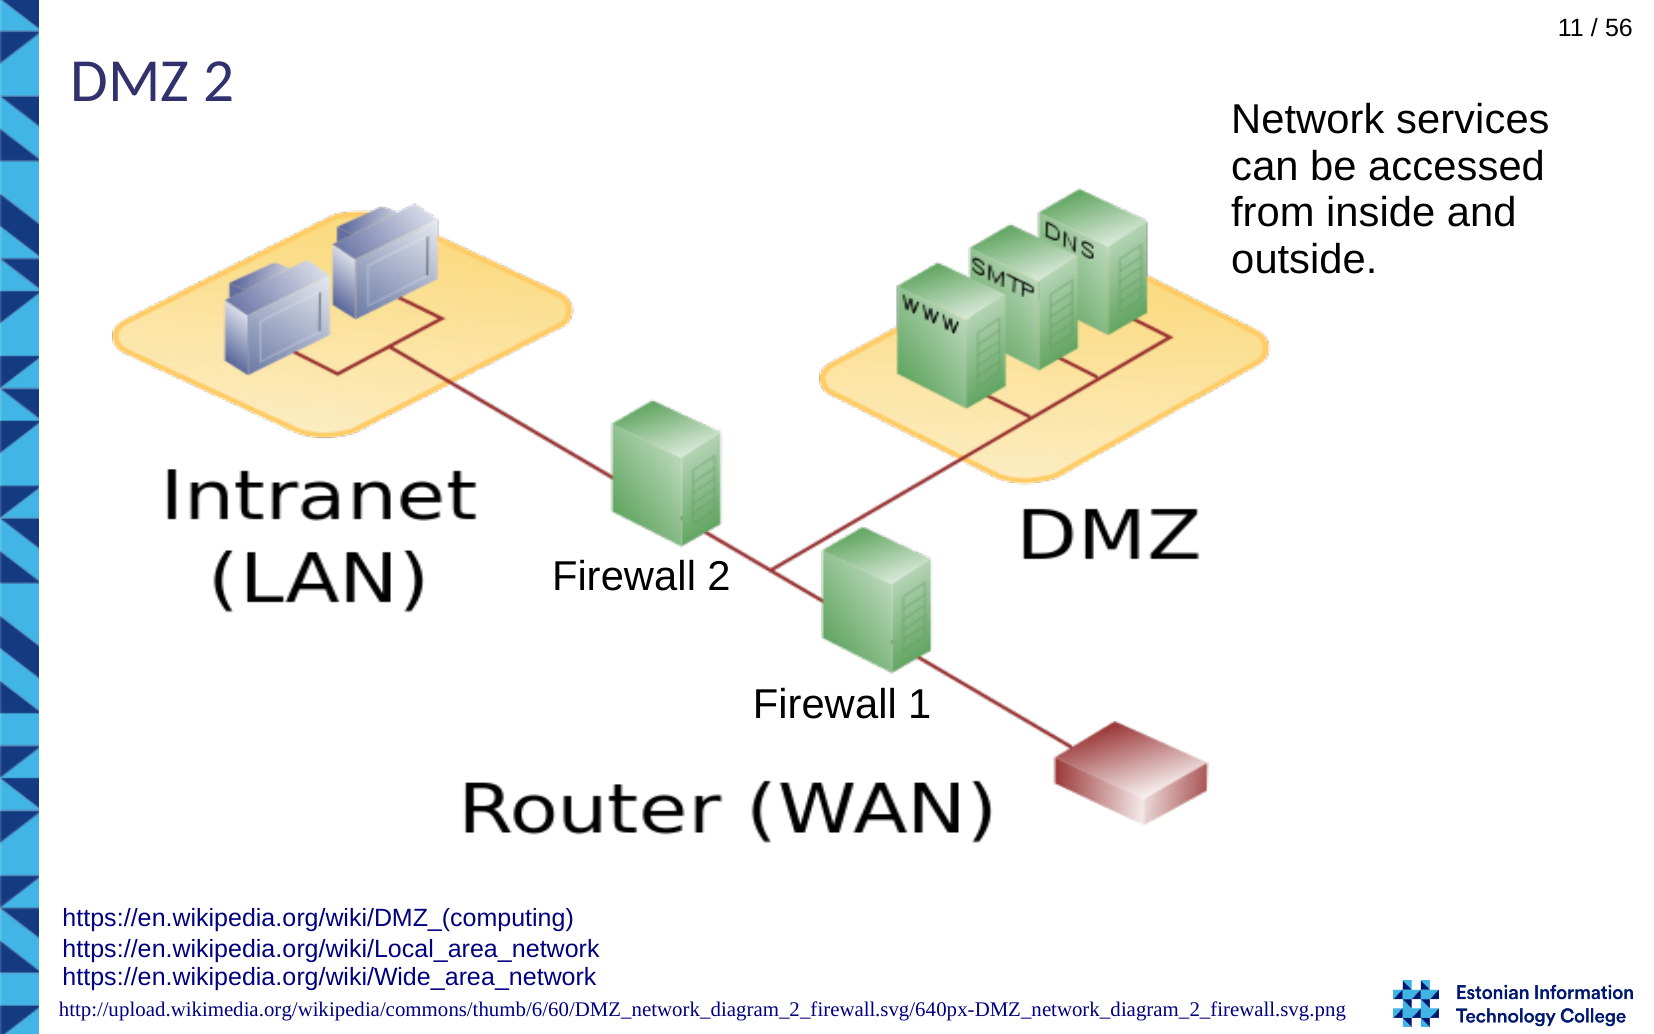

# DMZ 2
Network services can be accessed from inside and outside.
Firewall 2
Firewall 1
https://en.wikipedia.org/wiki/DMZ_(computing)
https://en.wikipedia.org/wiki/Local_area_network
https://en.wikipedia.org/wiki/Wide_area_network
http://upload.wikimedia.org/wikipedia/commons/thumb/6/60/DMZ_network_diagram_2_firewall.svg/640px-DMZ_network_diagram_2_firewall.svg.png